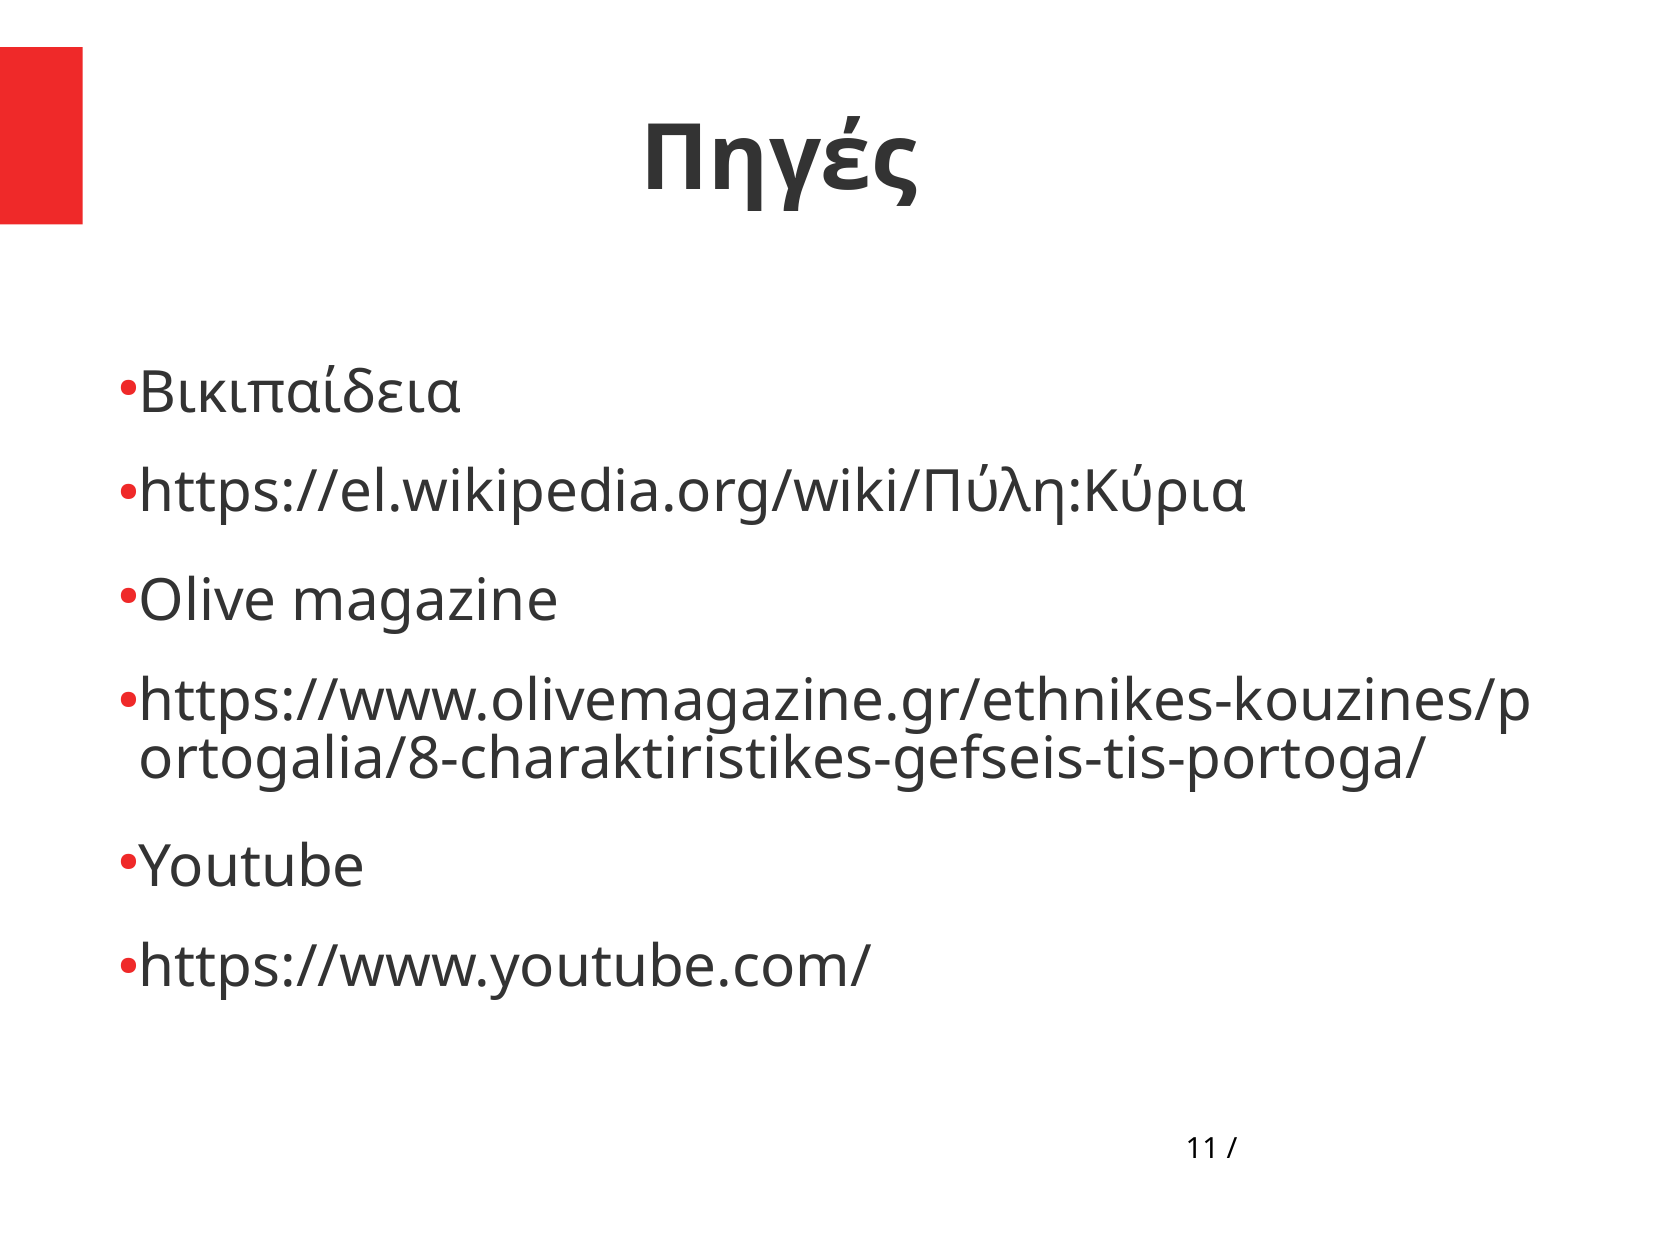

# Πηγές
Βικιπαίδεια
https://el.wikipedia.org/wiki/Πύλη:Κύρια
Olive magazine
https://www.olivemagazine.gr/ethnikes-kouzines/portogalia/8-charaktiristikes-gefseis-tis-portoga/
Youtube
https://www.youtube.com/